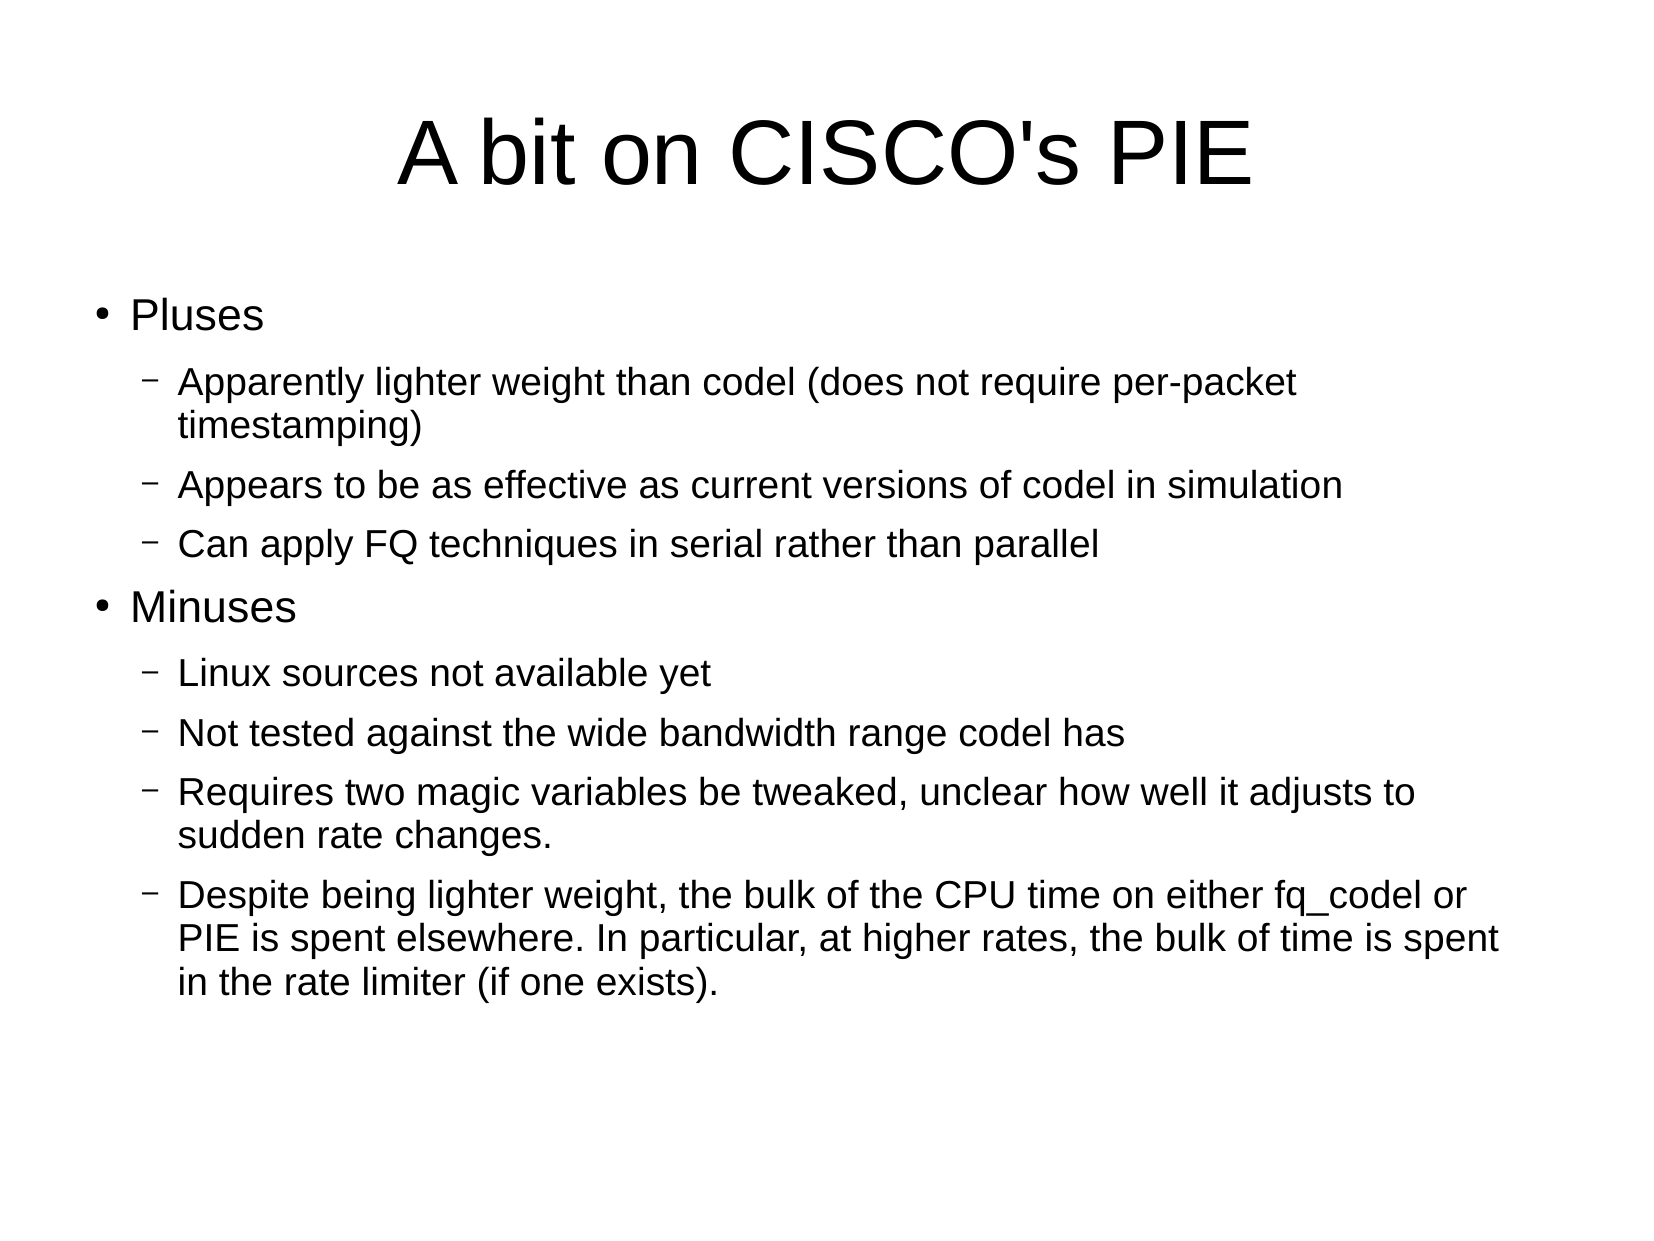

# A bit on CISCO's PIE
Pluses
Apparently lighter weight than codel (does not require per-packet timestamping)
Appears to be as effective as current versions of codel in simulation
Can apply FQ techniques in serial rather than parallel
Minuses
Linux sources not available yet
Not tested against the wide bandwidth range codel has
Requires two magic variables be tweaked, unclear how well it adjusts to sudden rate changes.
Despite being lighter weight, the bulk of the CPU time on either fq_codel or PIE is spent elsewhere. In particular, at higher rates, the bulk of time is spent in the rate limiter (if one exists).